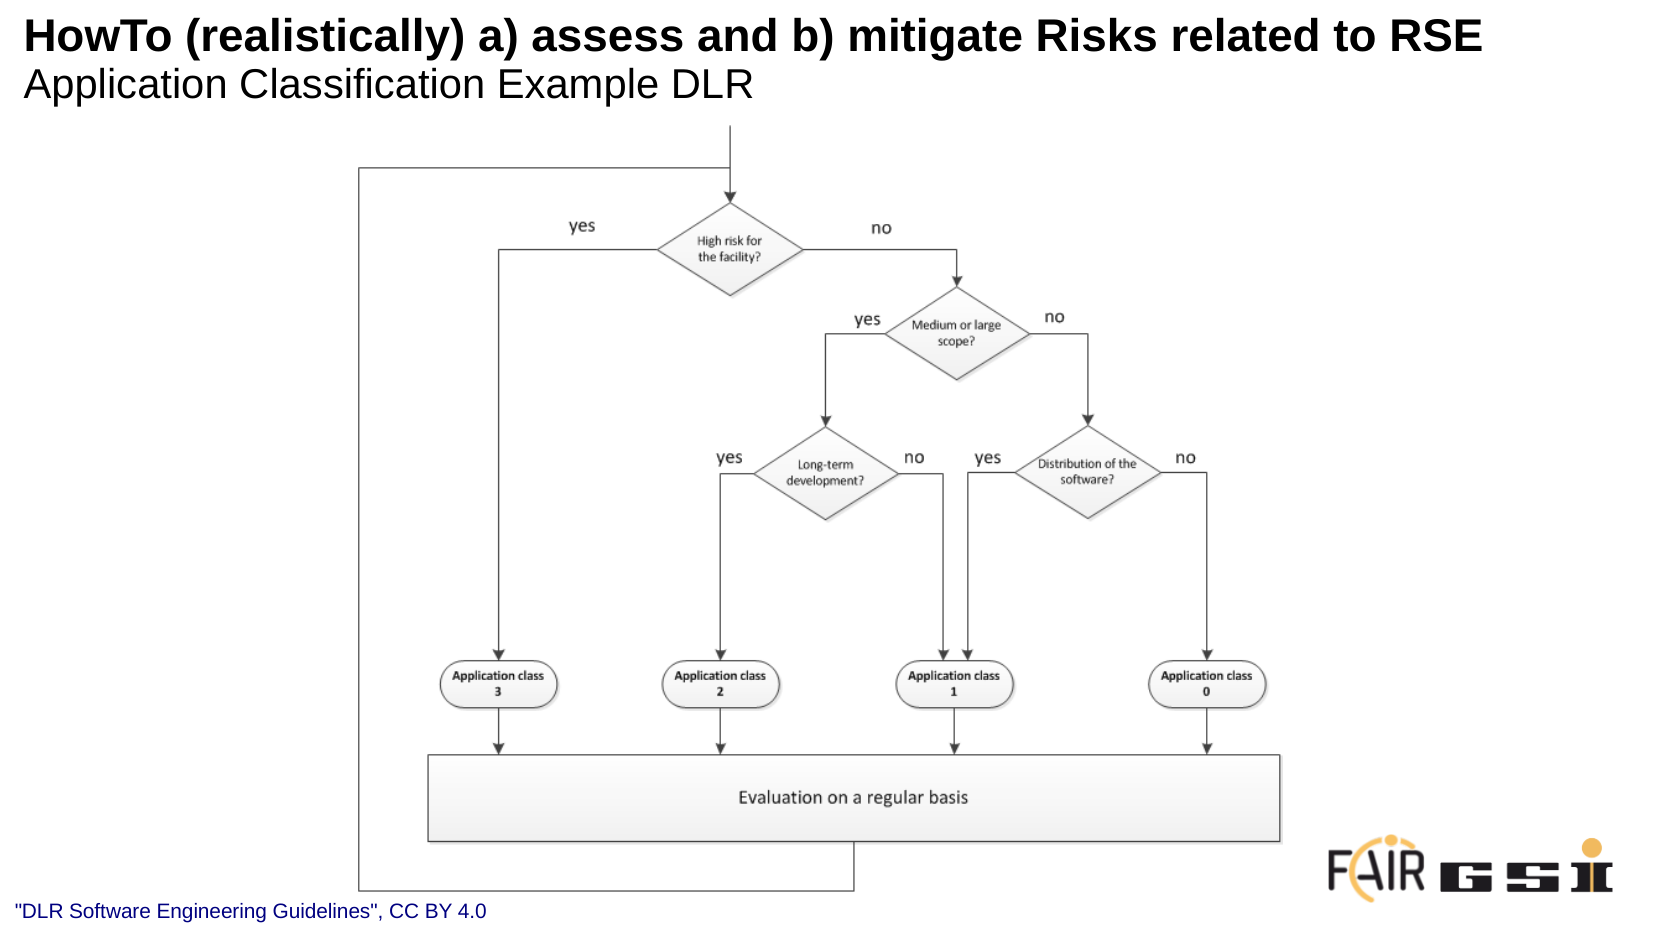

# HowTo (realistically) a) assess and b) mitigate Risks related to RSE Application Classification Example DLR
"DLR Software Engineering Guidelines", CC BY 4.0